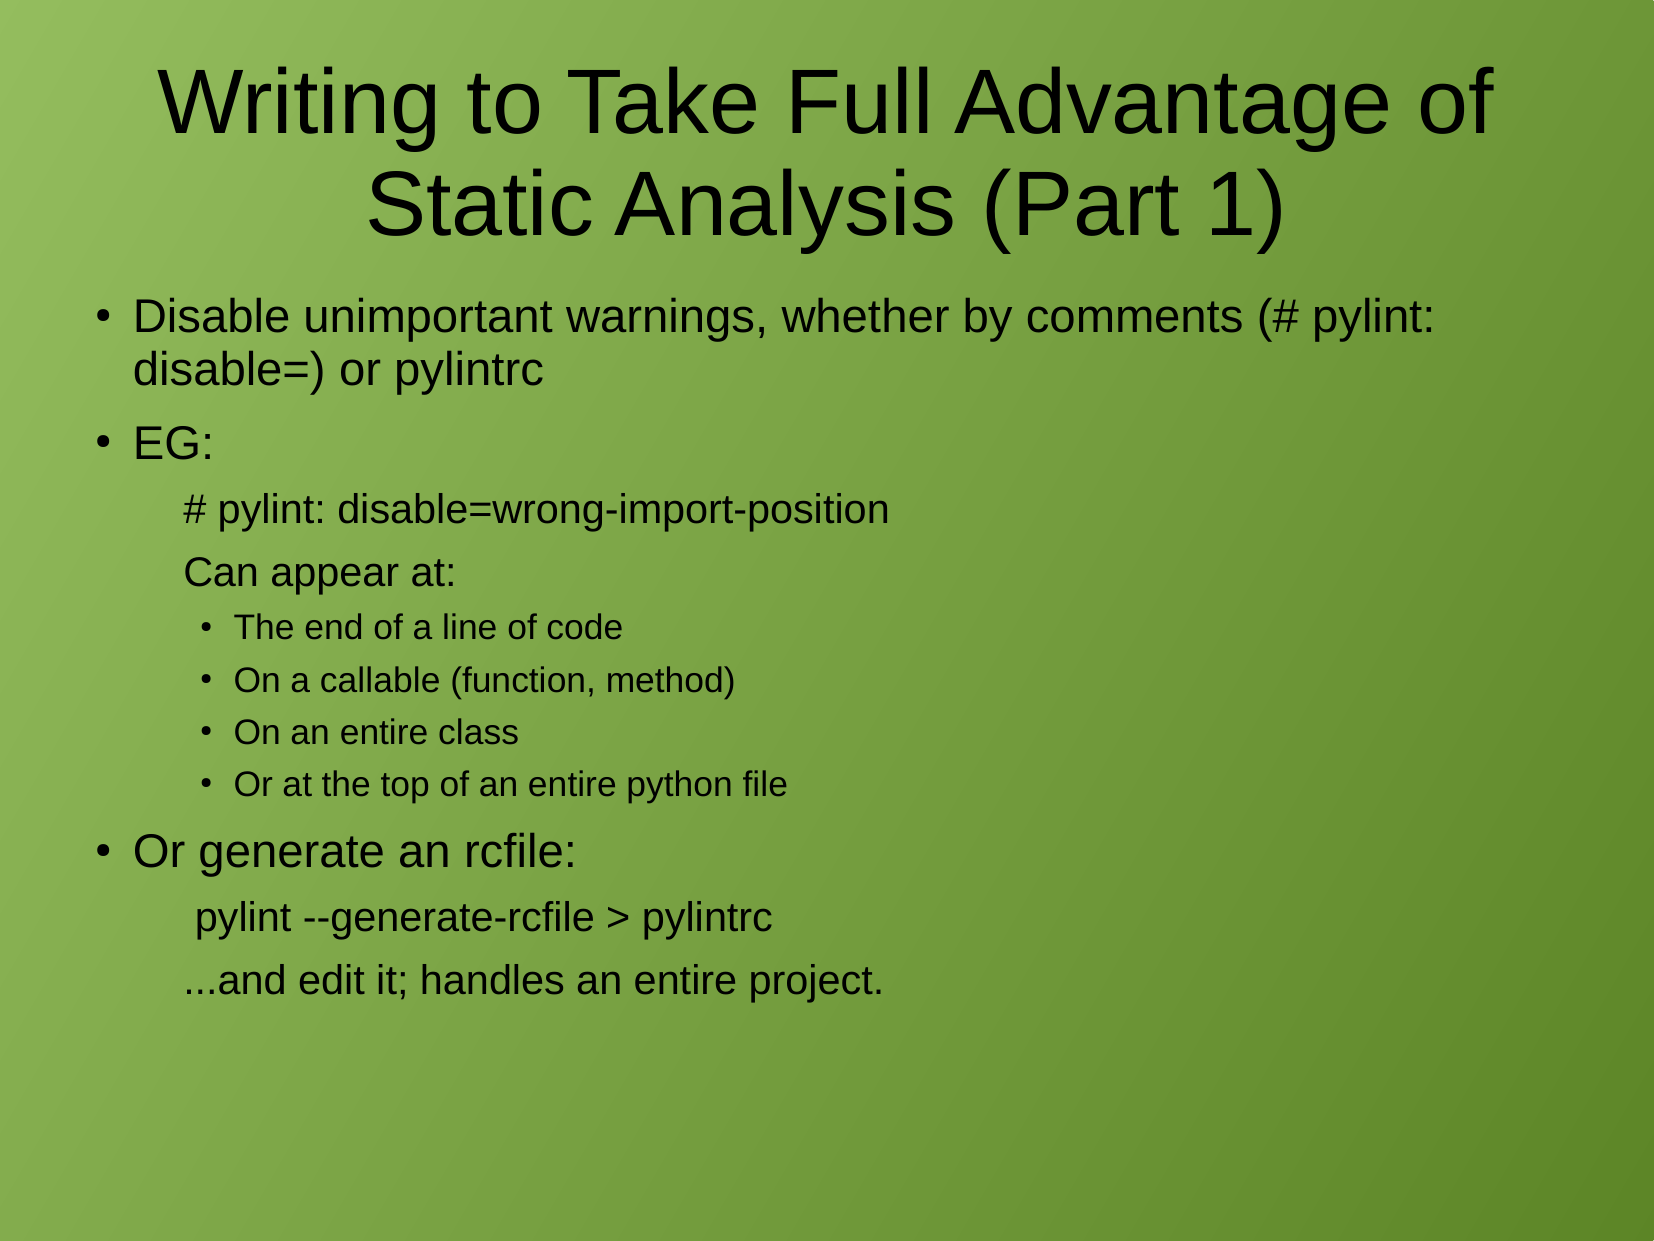

# Writing to Take Full Advantage of Static Analysis (Part 1)
Disable unimportant warnings, whether by comments (# pylint: disable=) or pylintrc
EG:
# pylint: disable=wrong-import-position
Can appear at:
The end of a line of code
On a callable (function, method)
On an entire class
Or at the top of an entire python file
Or generate an rcfile:
 pylint --generate-rcfile > pylintrc
...and edit it; handles an entire project.